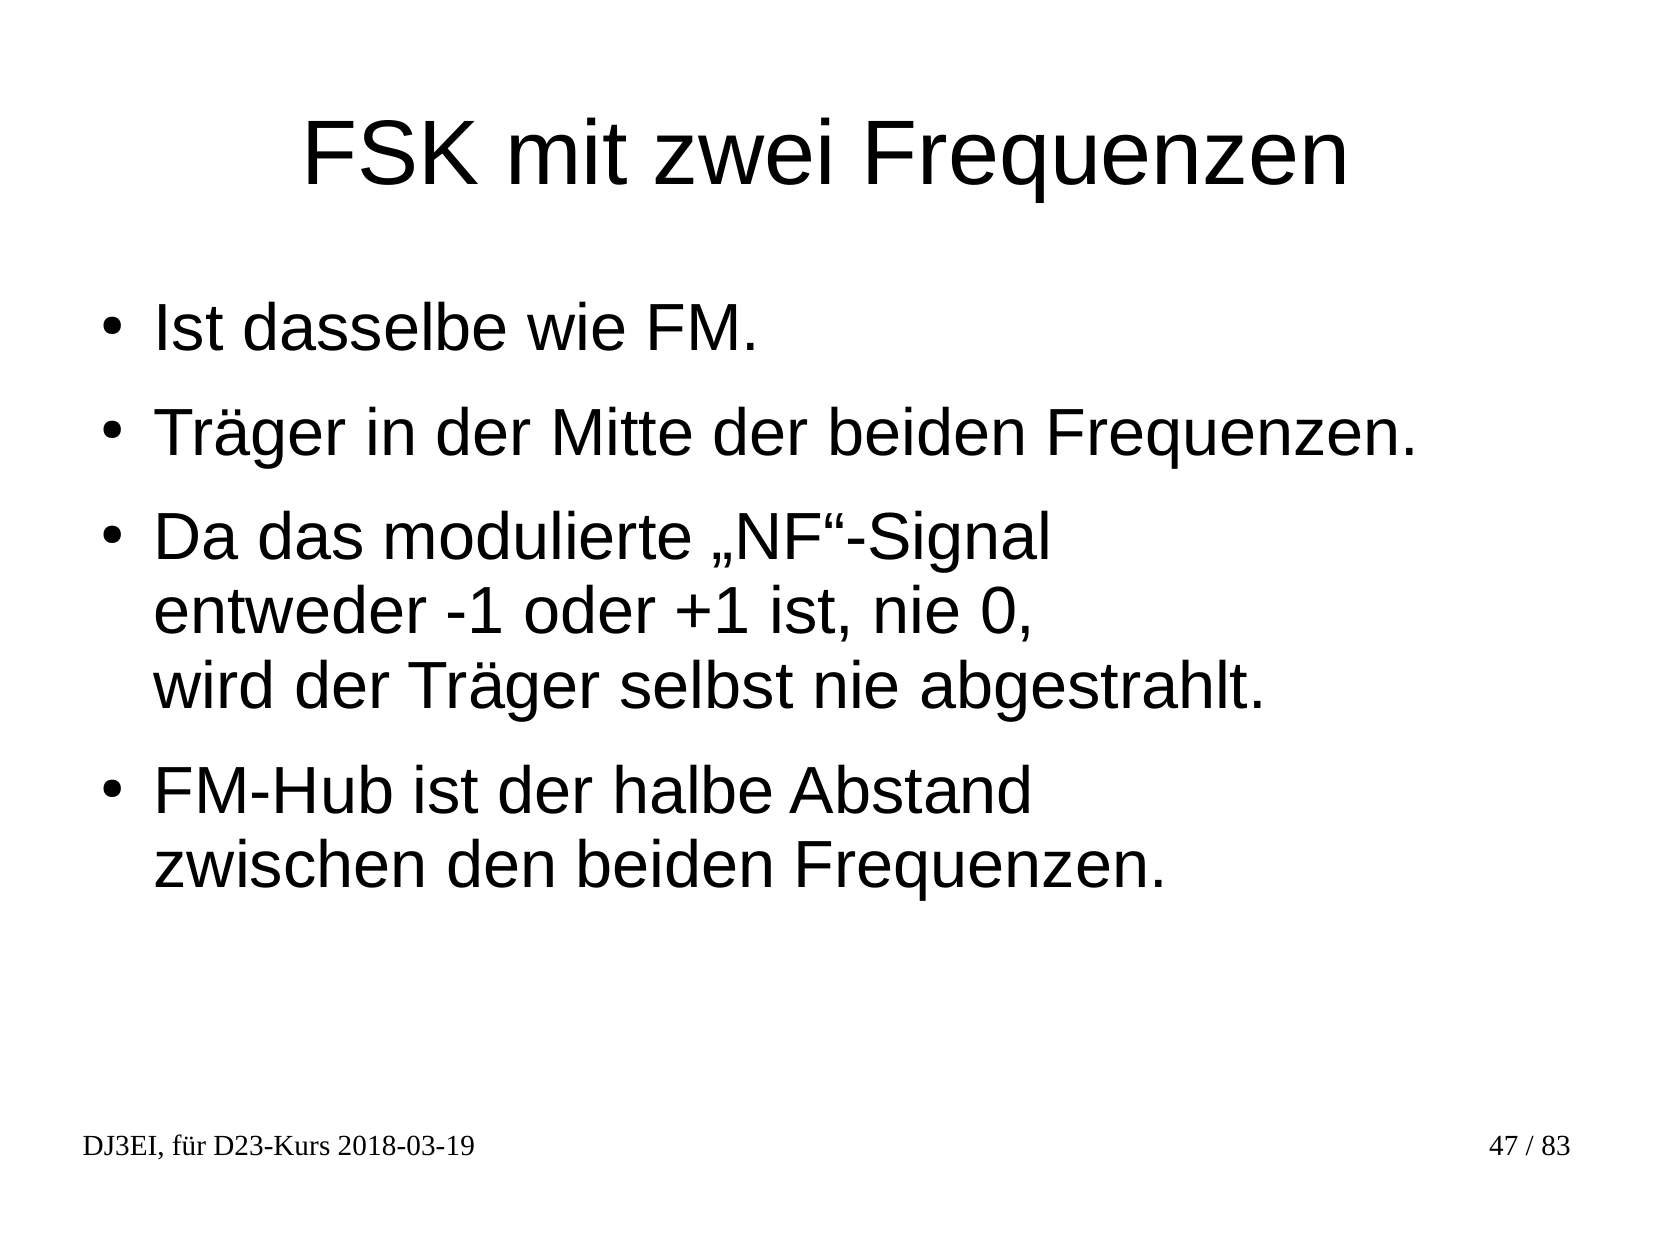

# FSK mit zwei Frequenzen
Ist dasselbe wie FM.
Träger in der Mitte der beiden Frequenzen.
Da das modulierte „NF“-Signal
entweder -1 oder +1 ist, nie 0,
wird der Träger selbst nie abgestrahlt.
FM-Hub ist der halbe Abstand
zwischen den beiden Frequenzen.
47